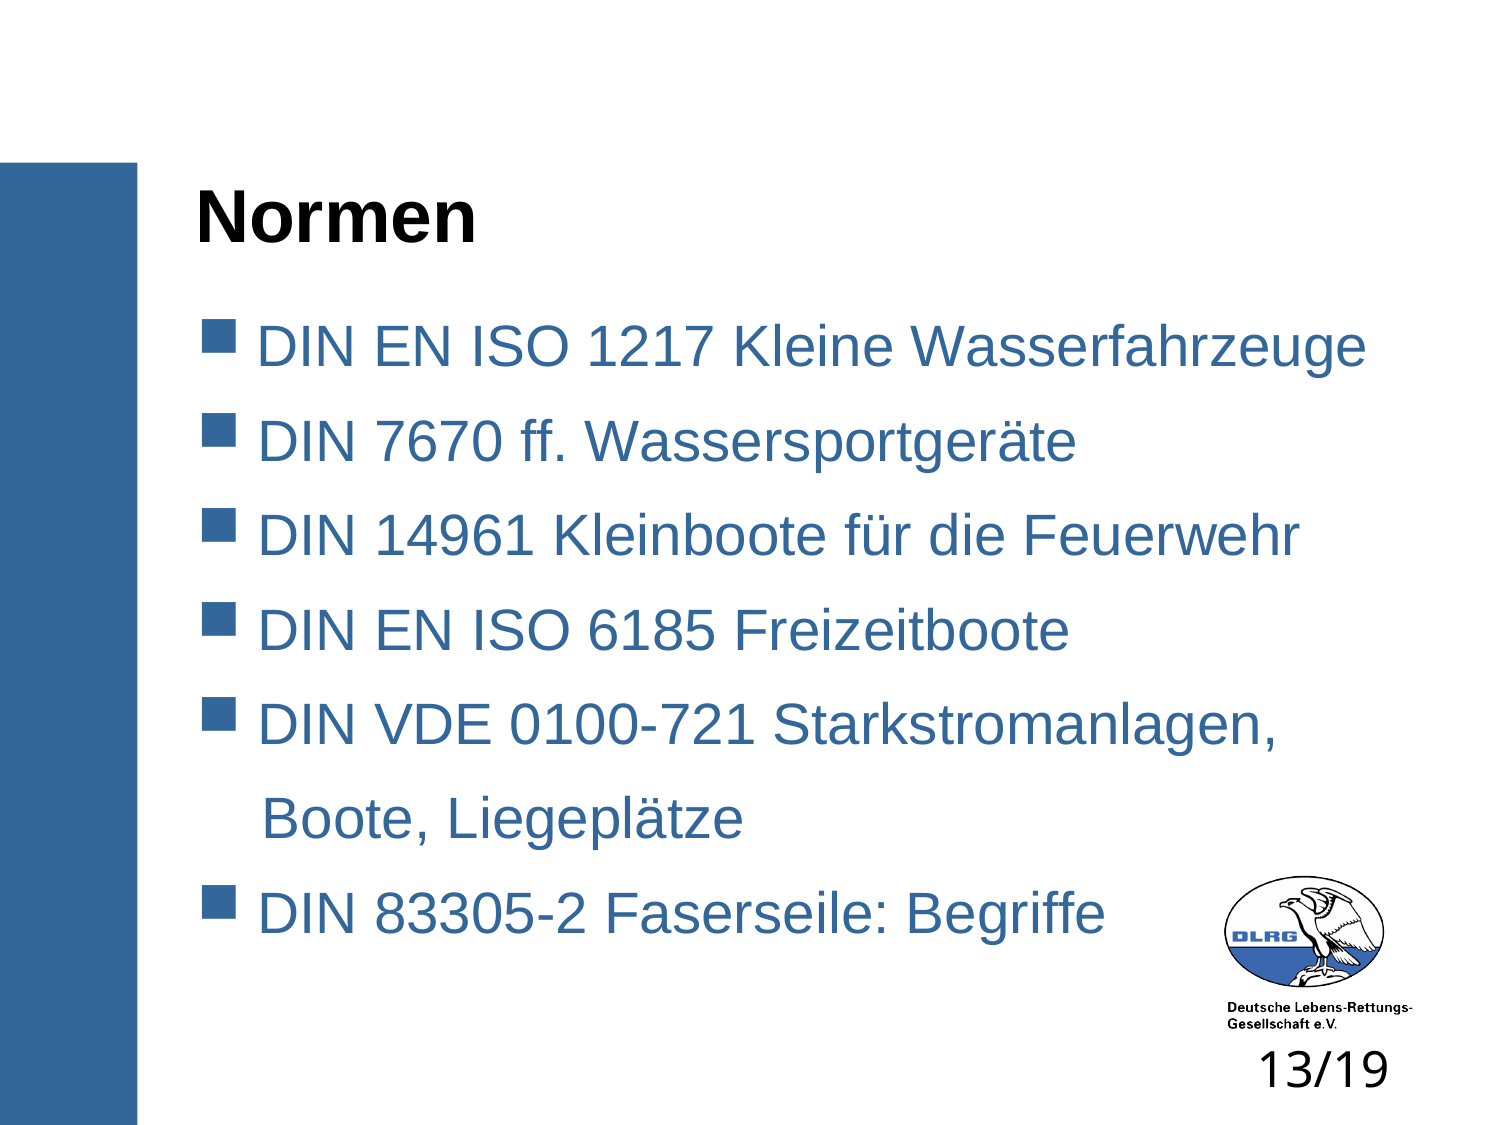

Normen
 DIN EN ISO 1217 Kleine Wasserfahrzeuge
 DIN 7670 ff. Wassersportgeräte
 DIN 14961 Kleinboote für die Feuerwehr
 DIN EN ISO 6185 Freizeitboote
 DIN VDE 0100-721 Starkstromanlagen, Boote, Liegeplätze
 DIN 83305-2 Faserseile: Begriffe